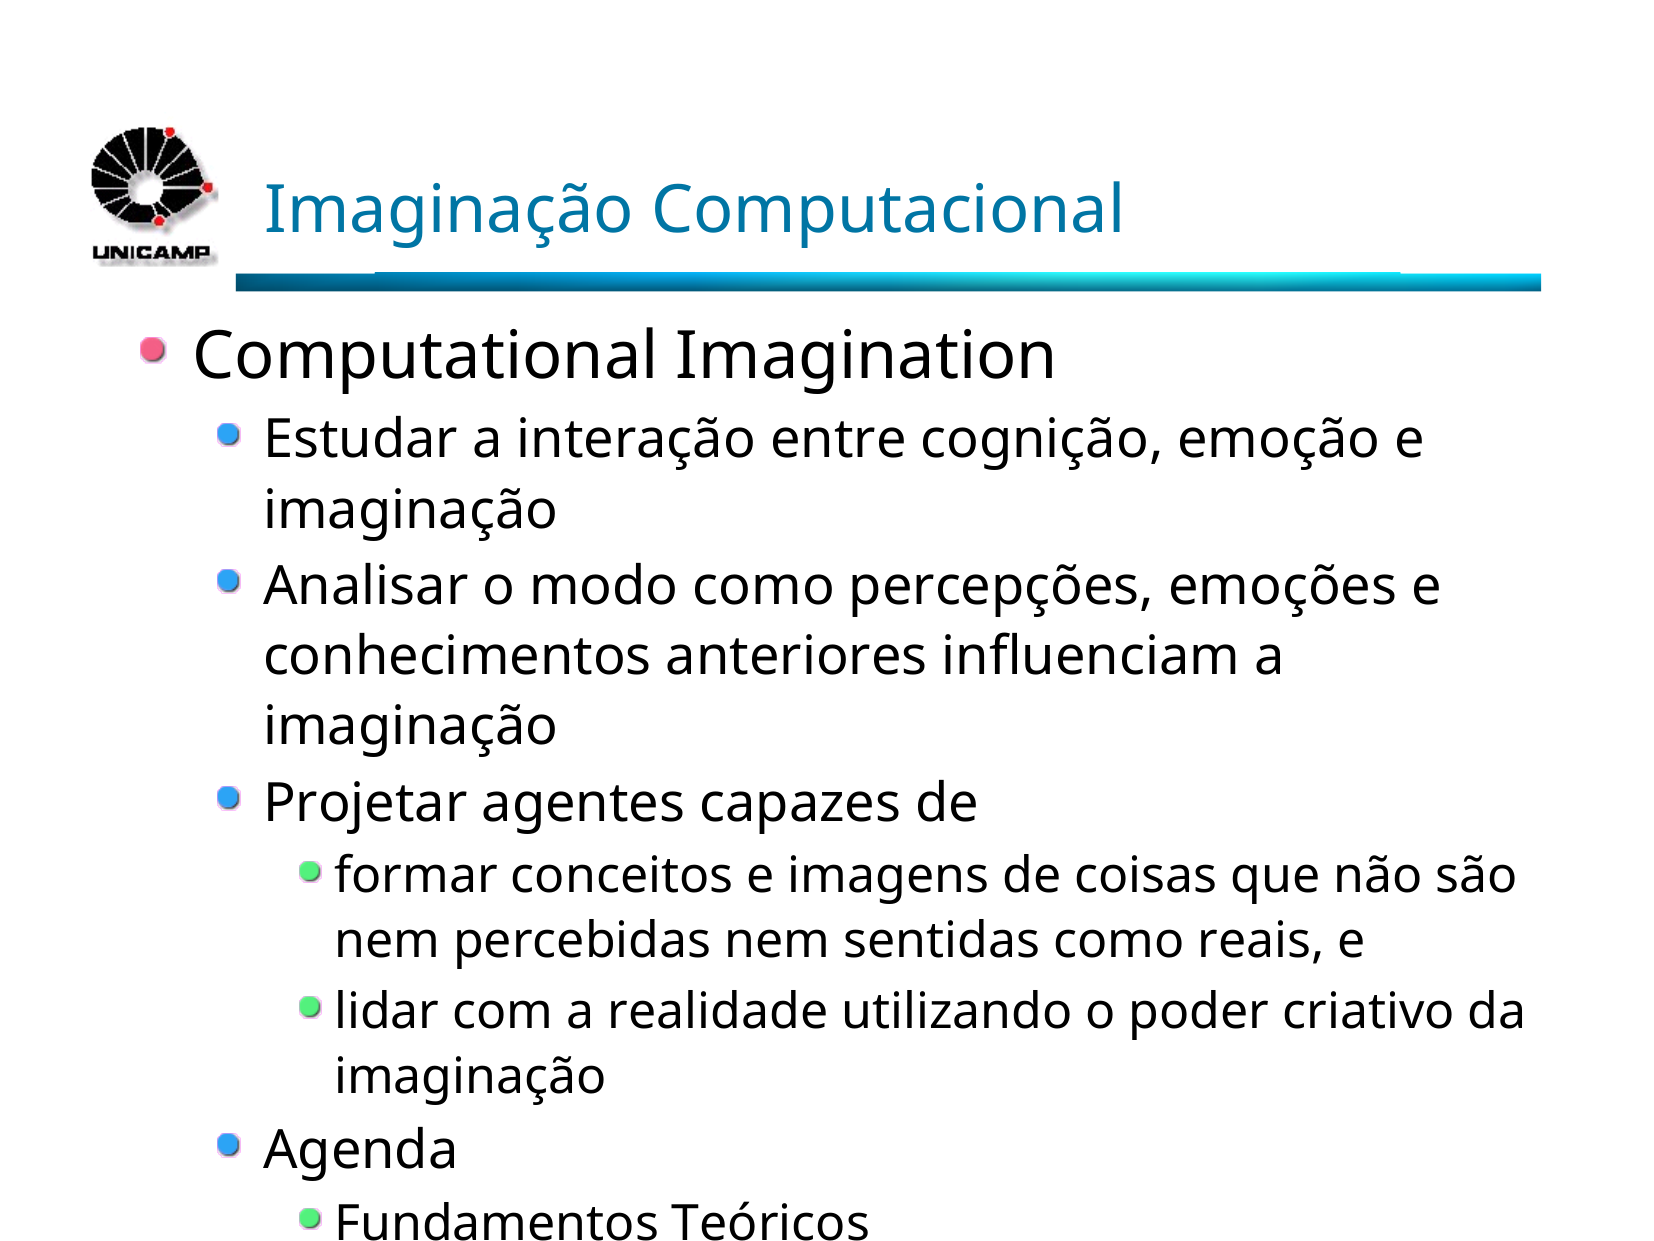

# Imaginação Computacional
Computational Imagination
Estudar a interação entre cognição, emoção e imaginação
Analisar o modo como percepções, emoções e conhecimentos anteriores influenciam a imaginação
Projetar agentes capazes de
formar conceitos e imagens de coisas que não são nem percebidas nem sentidas como reais, e
lidar com a realidade utilizando o poder criativo da imaginação
Agenda
Fundamentos Teóricos
Fundamentos Computacionais